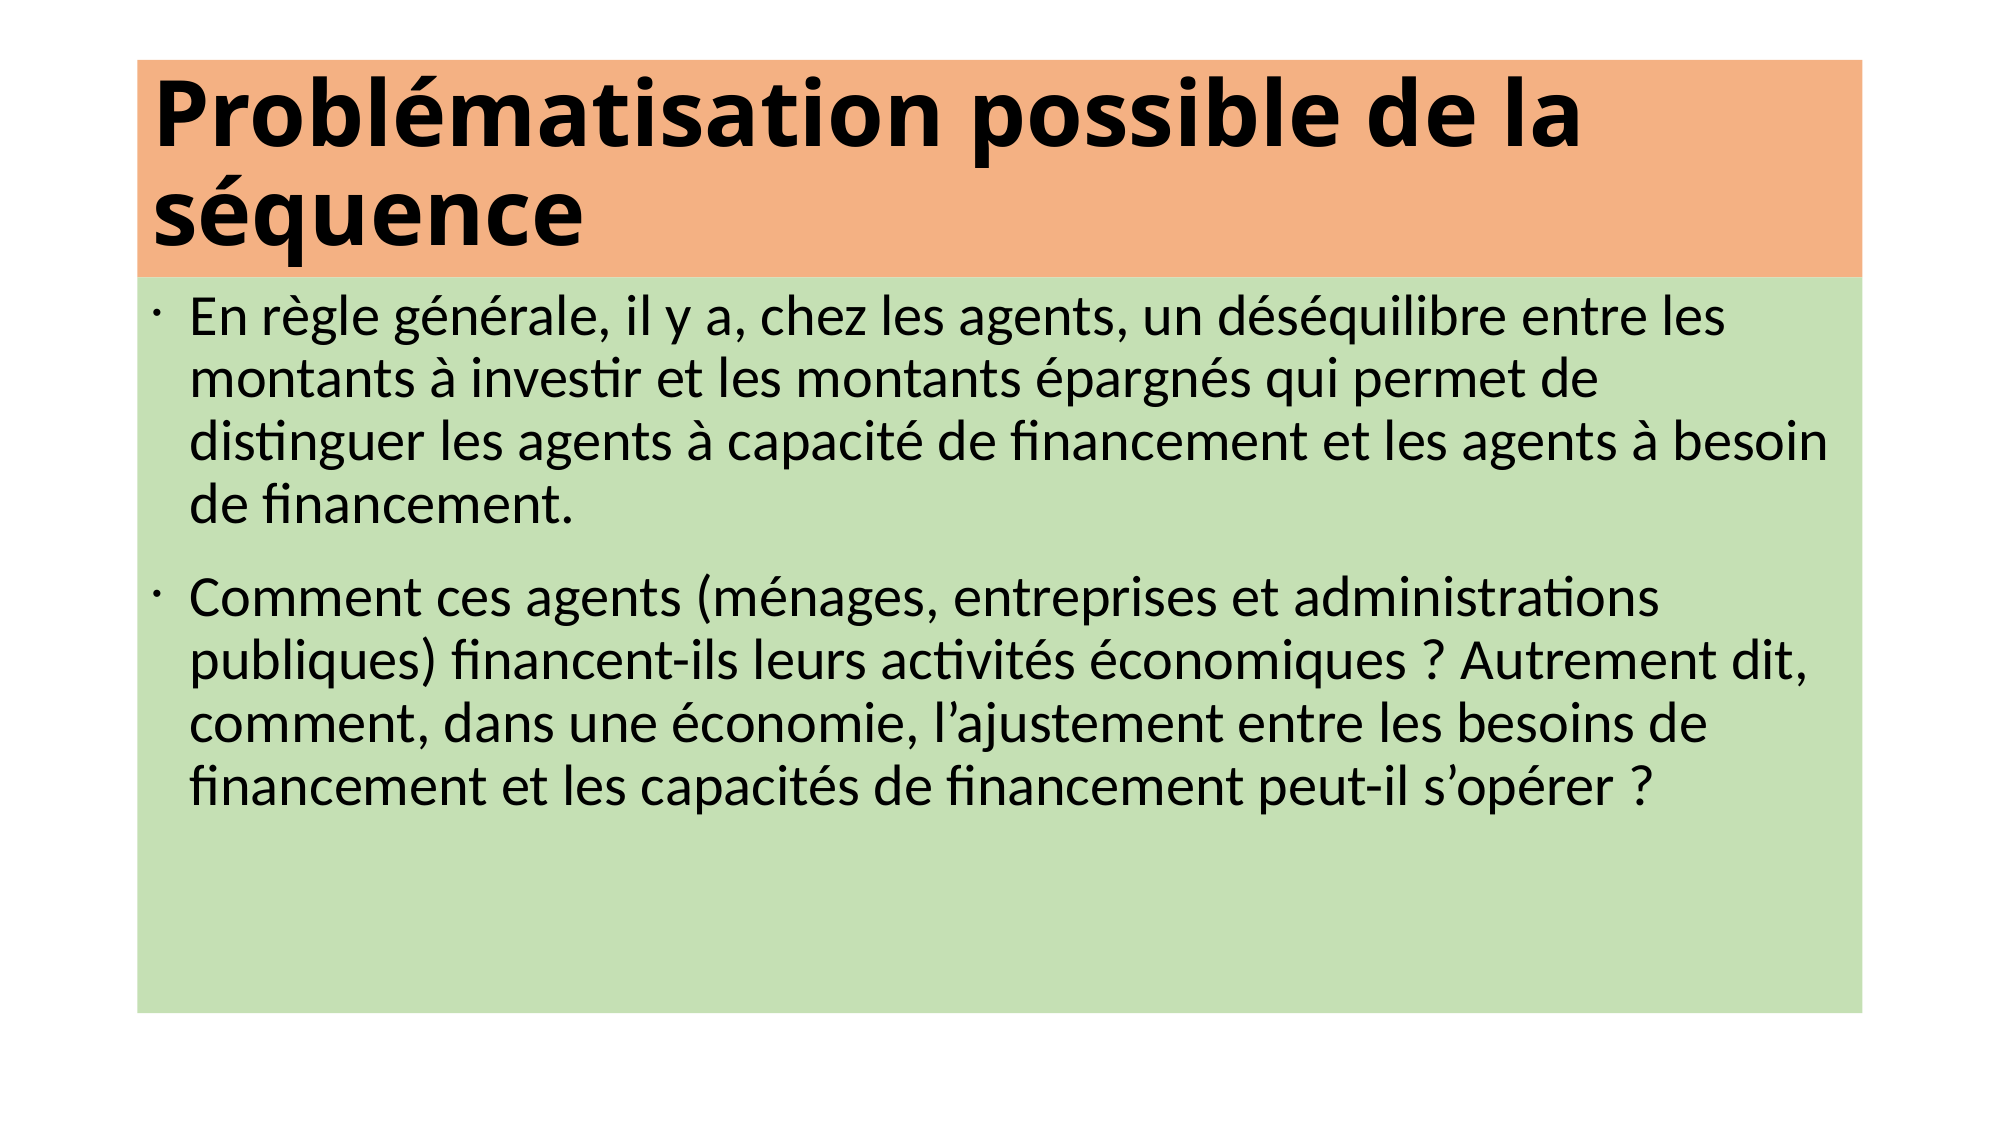

# Problématisation possible de la séquence
En règle générale, il y a, chez les agents, un déséquilibre entre les montants à investir et les montants épargnés qui permet de distinguer les agents à capacité de financement et les agents à besoin de financement.
Comment ces agents (ménages, entreprises et administrations publiques) financent-ils leurs activités économiques ? Autrement dit, comment, dans une économie, l’ajustement entre les besoins de financement et les capacités de financement peut-il s’opérer ?